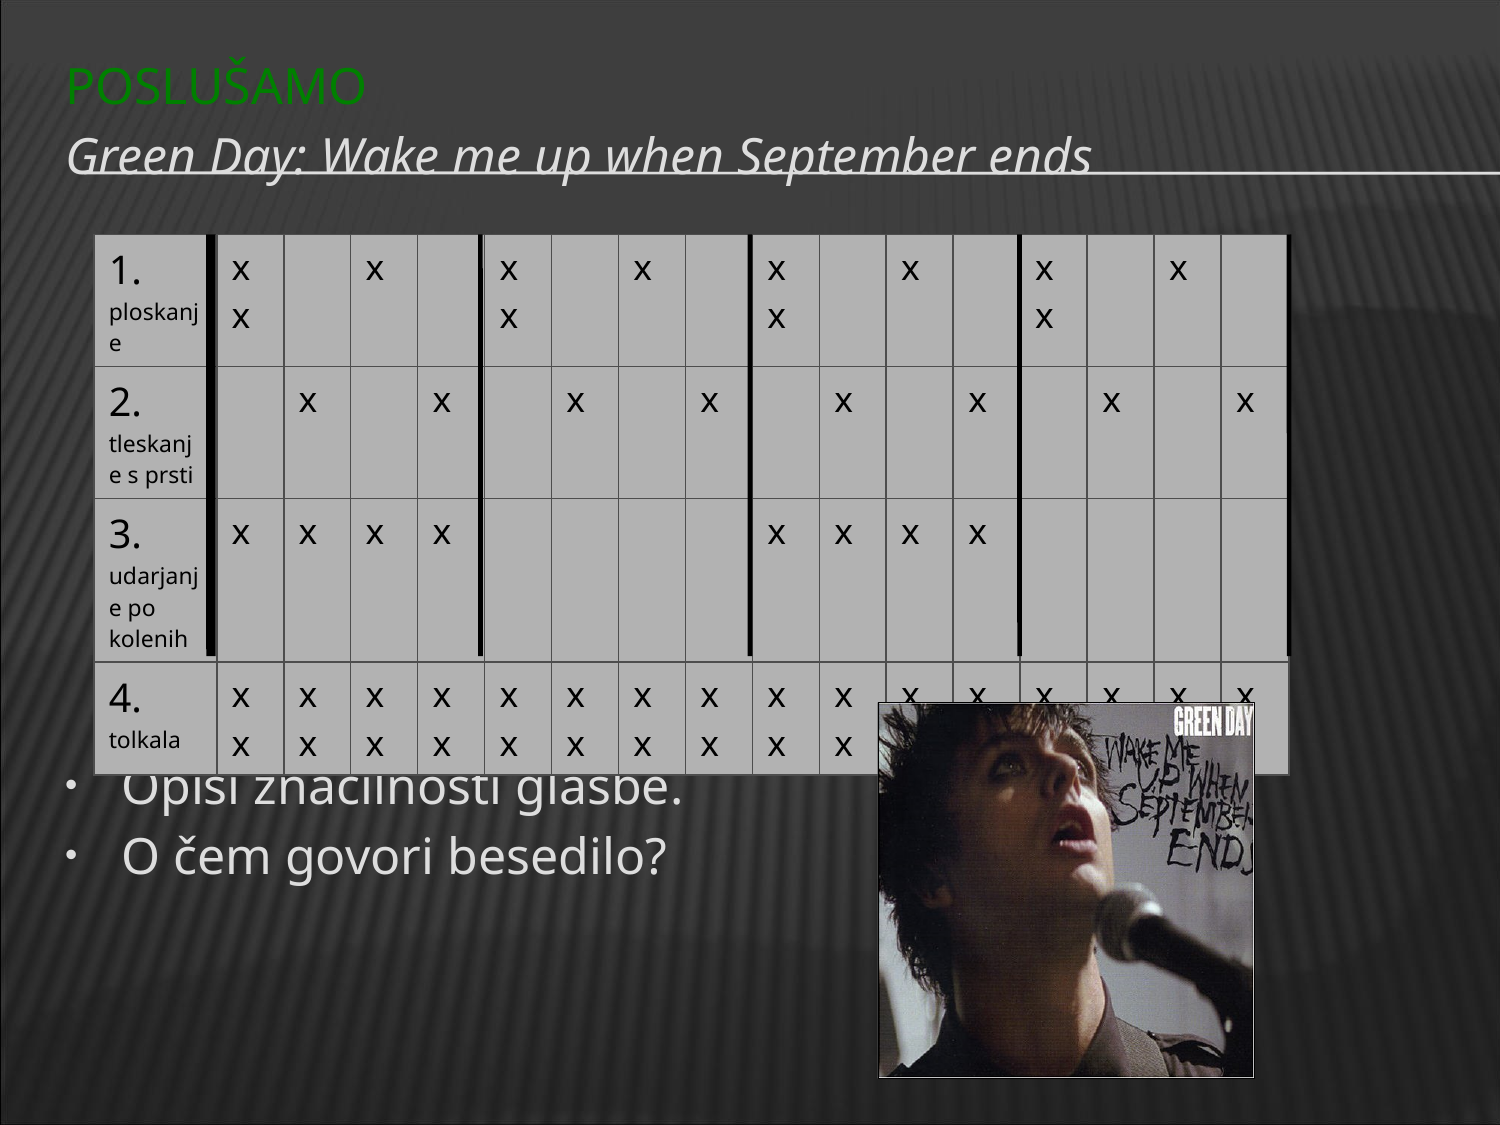

POSLUŠAMO
Green Day: Wake me up when September ends
Opiši značilnosti glasbe.
O čem govori besedilo?
#
| 1. ploskanje | x x | | x | | x x | | x | | x x | | x | | x x | | x | |
| --- | --- | --- | --- | --- | --- | --- | --- | --- | --- | --- | --- | --- | --- | --- | --- | --- |
| 2. tleskanje s prsti | | x | | x | | x | | x | | x | | x | | x | | x |
| 3. udarjanje po kolenih | x | x | x | x | | | | | x | x | x | x | | | | |
| 4. tolkala | x x | x x | x x | x x | x x | x x | x x | x x | x x | x x | x x | x x | x x | x x | x x | x x |